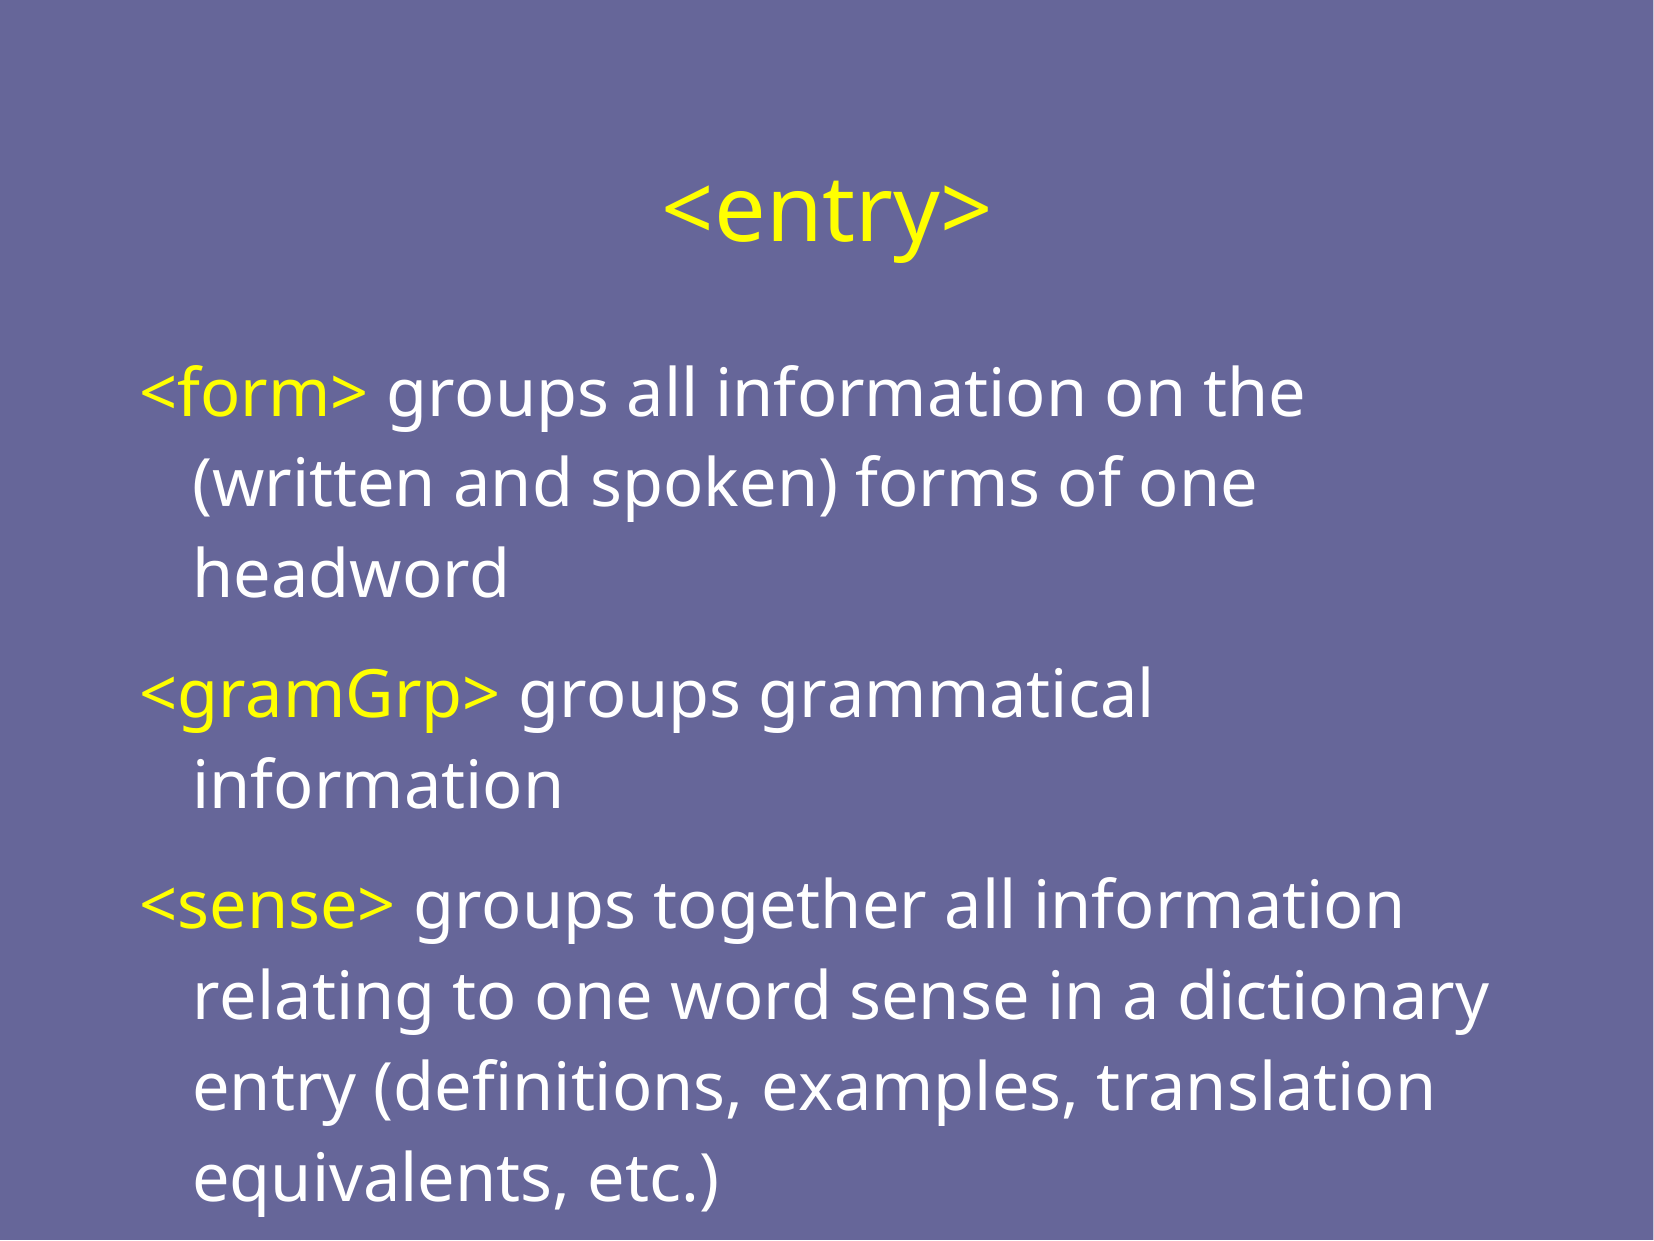

# <entry>
<form> groups all information on the (written and spoken) forms of one headword
<gramGrp> groups grammatical information
<sense> groups together all information relating to one word sense in a dictionary entry (definitions, examples, translation equivalents, etc.)